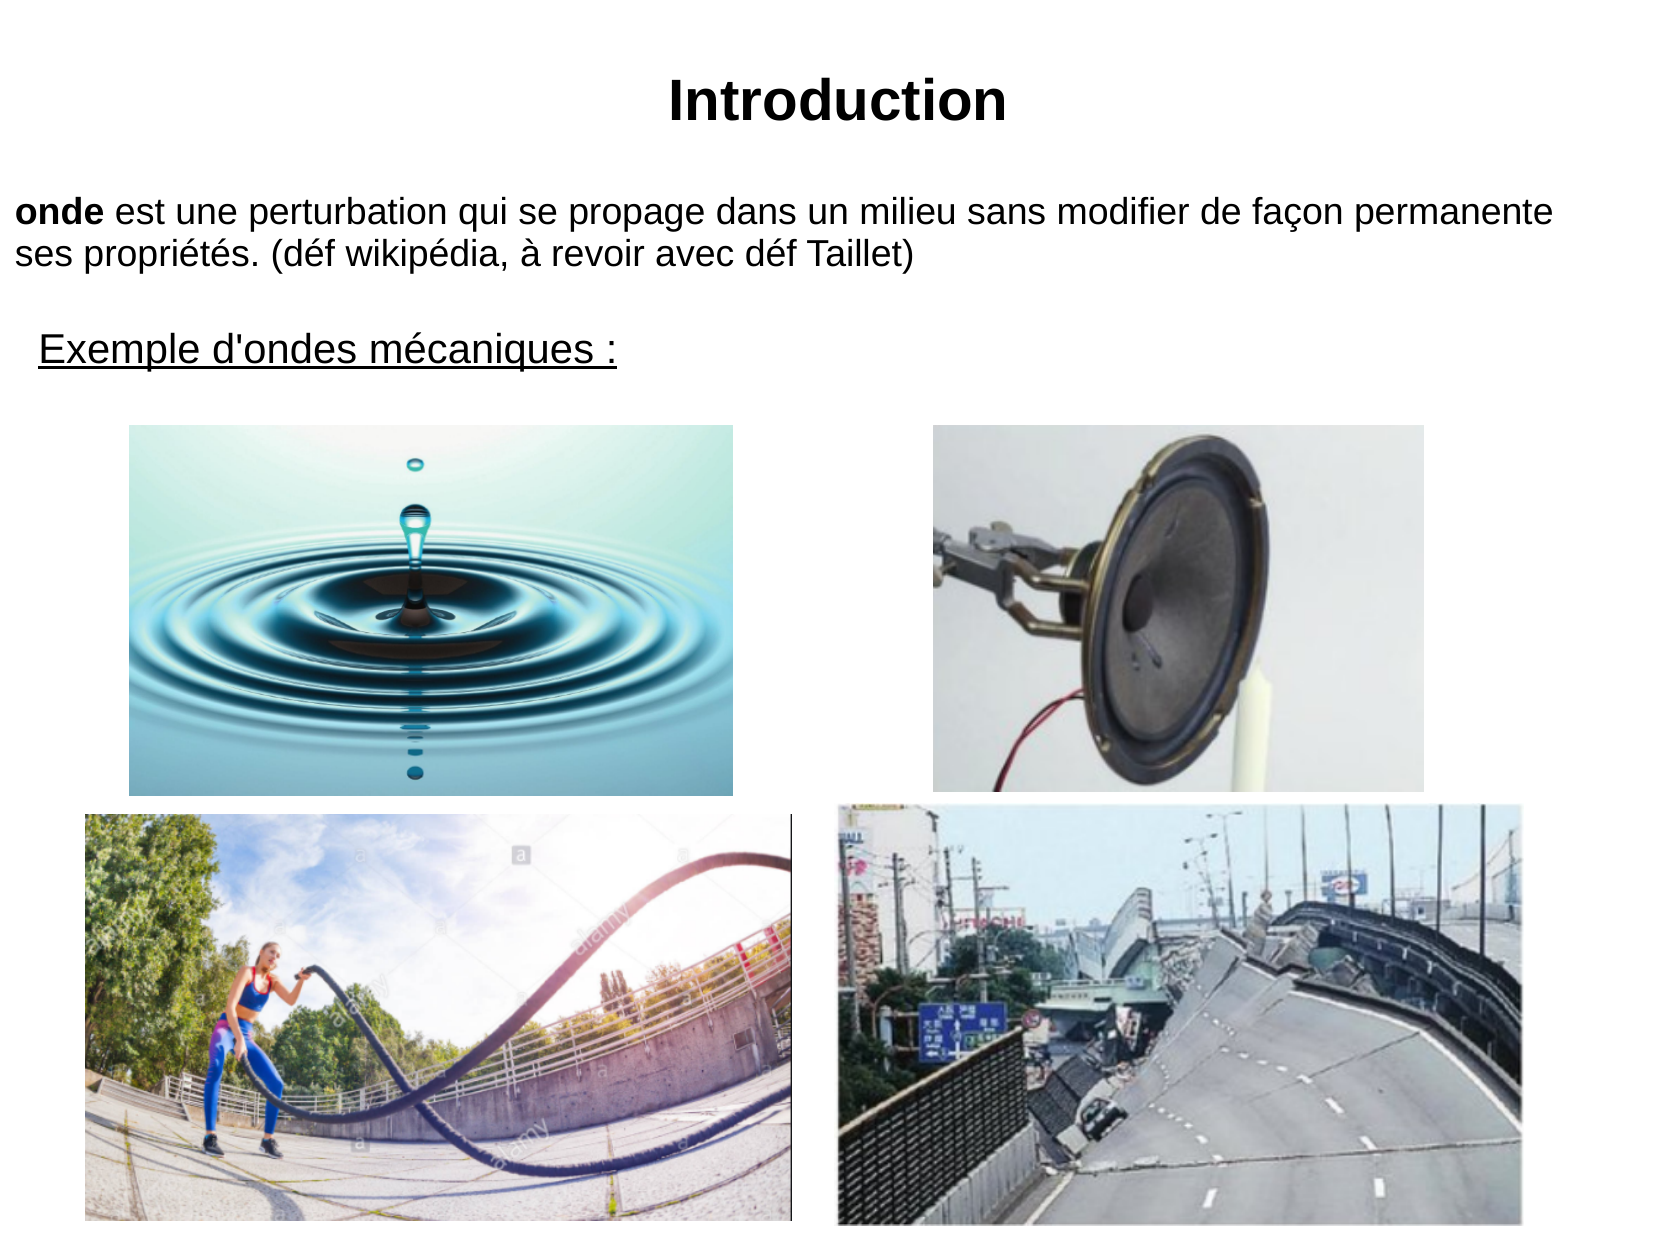

Introduction
onde est une perturbation qui se propage dans un milieu sans modifier de façon permanente ses propriétés. (déf wikipédia, à revoir avec déf Taillet)
Exemple d'ondes mécaniques :